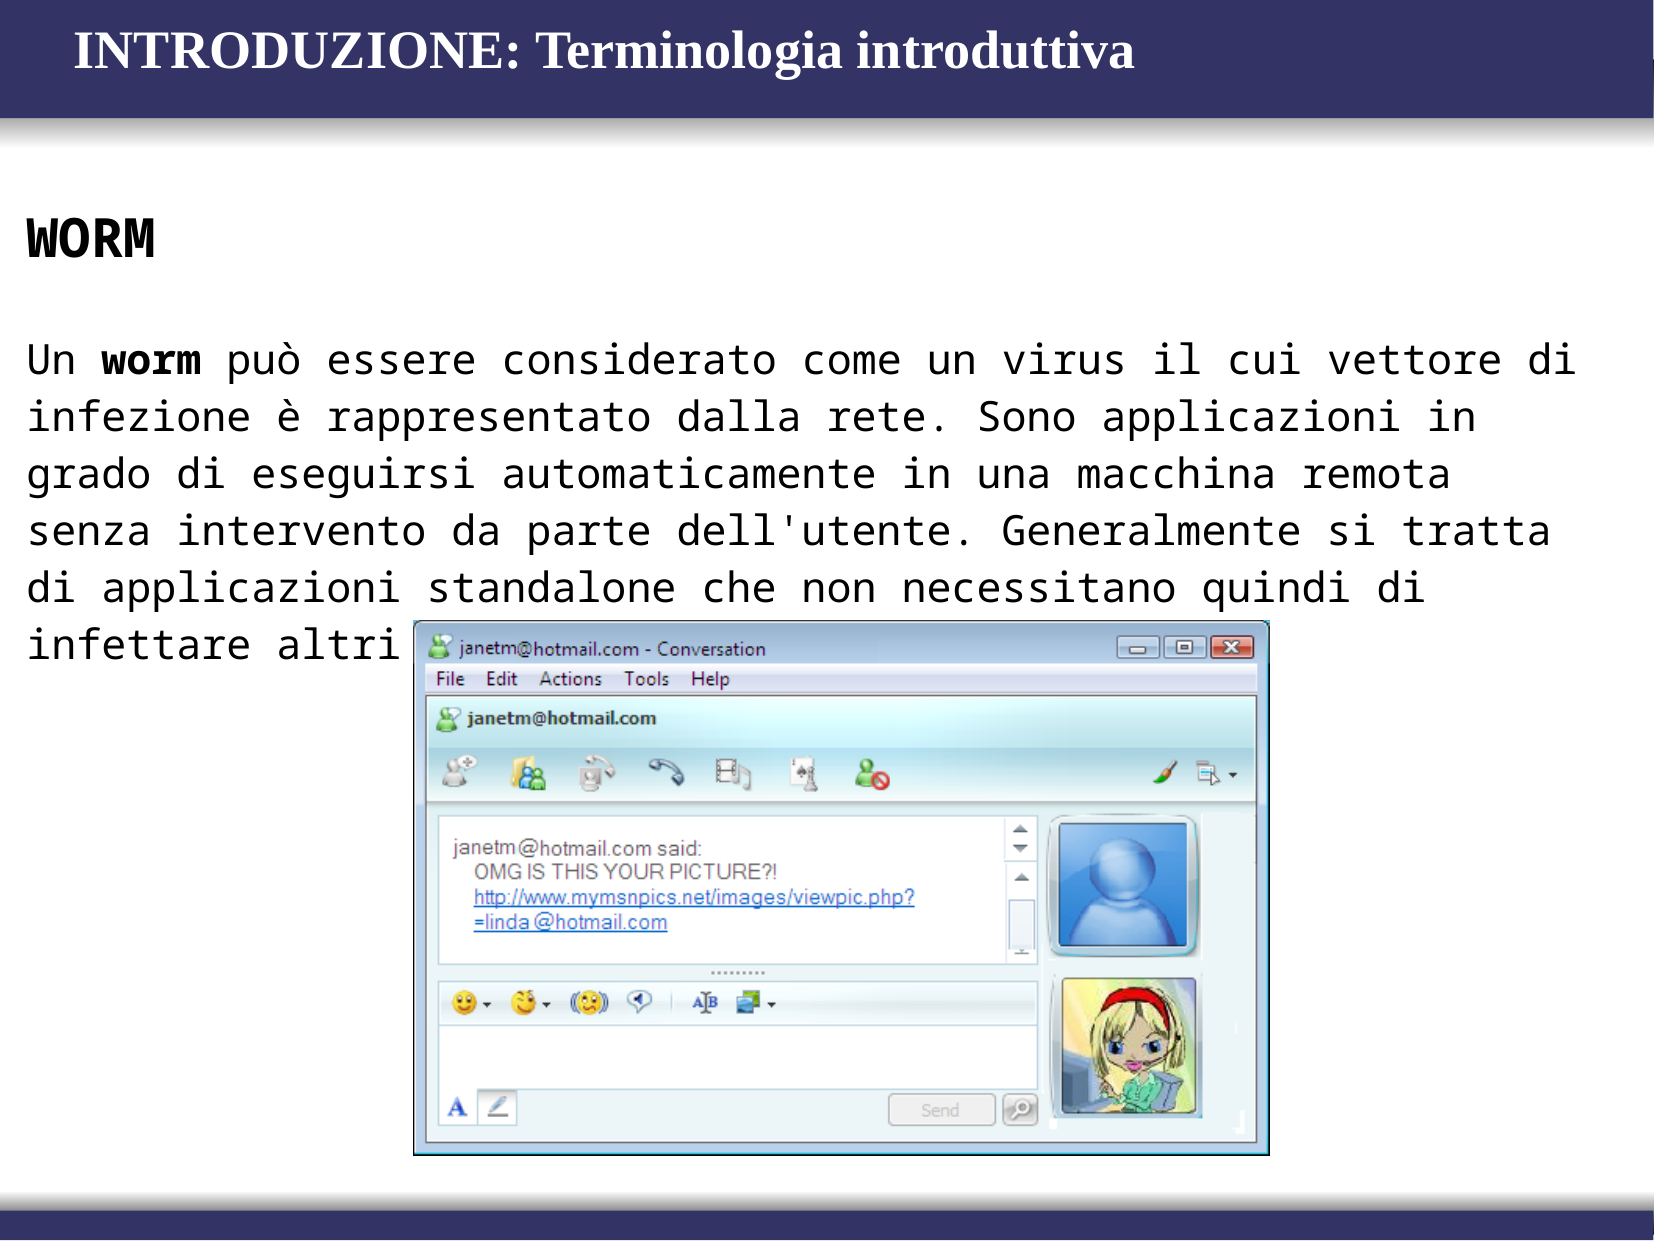

INTRODUZIONE: Terminologia introduttiva
WORM
Un worm può essere considerato come un virus il cui vettore di infezione è rappresentato dalla rete. Sono applicazioni in grado di eseguirsi automaticamente in una macchina remota senza intervento da parte dell'utente. Generalmente si tratta di applicazioni standalone che non necessitano quindi di infettare altri file.